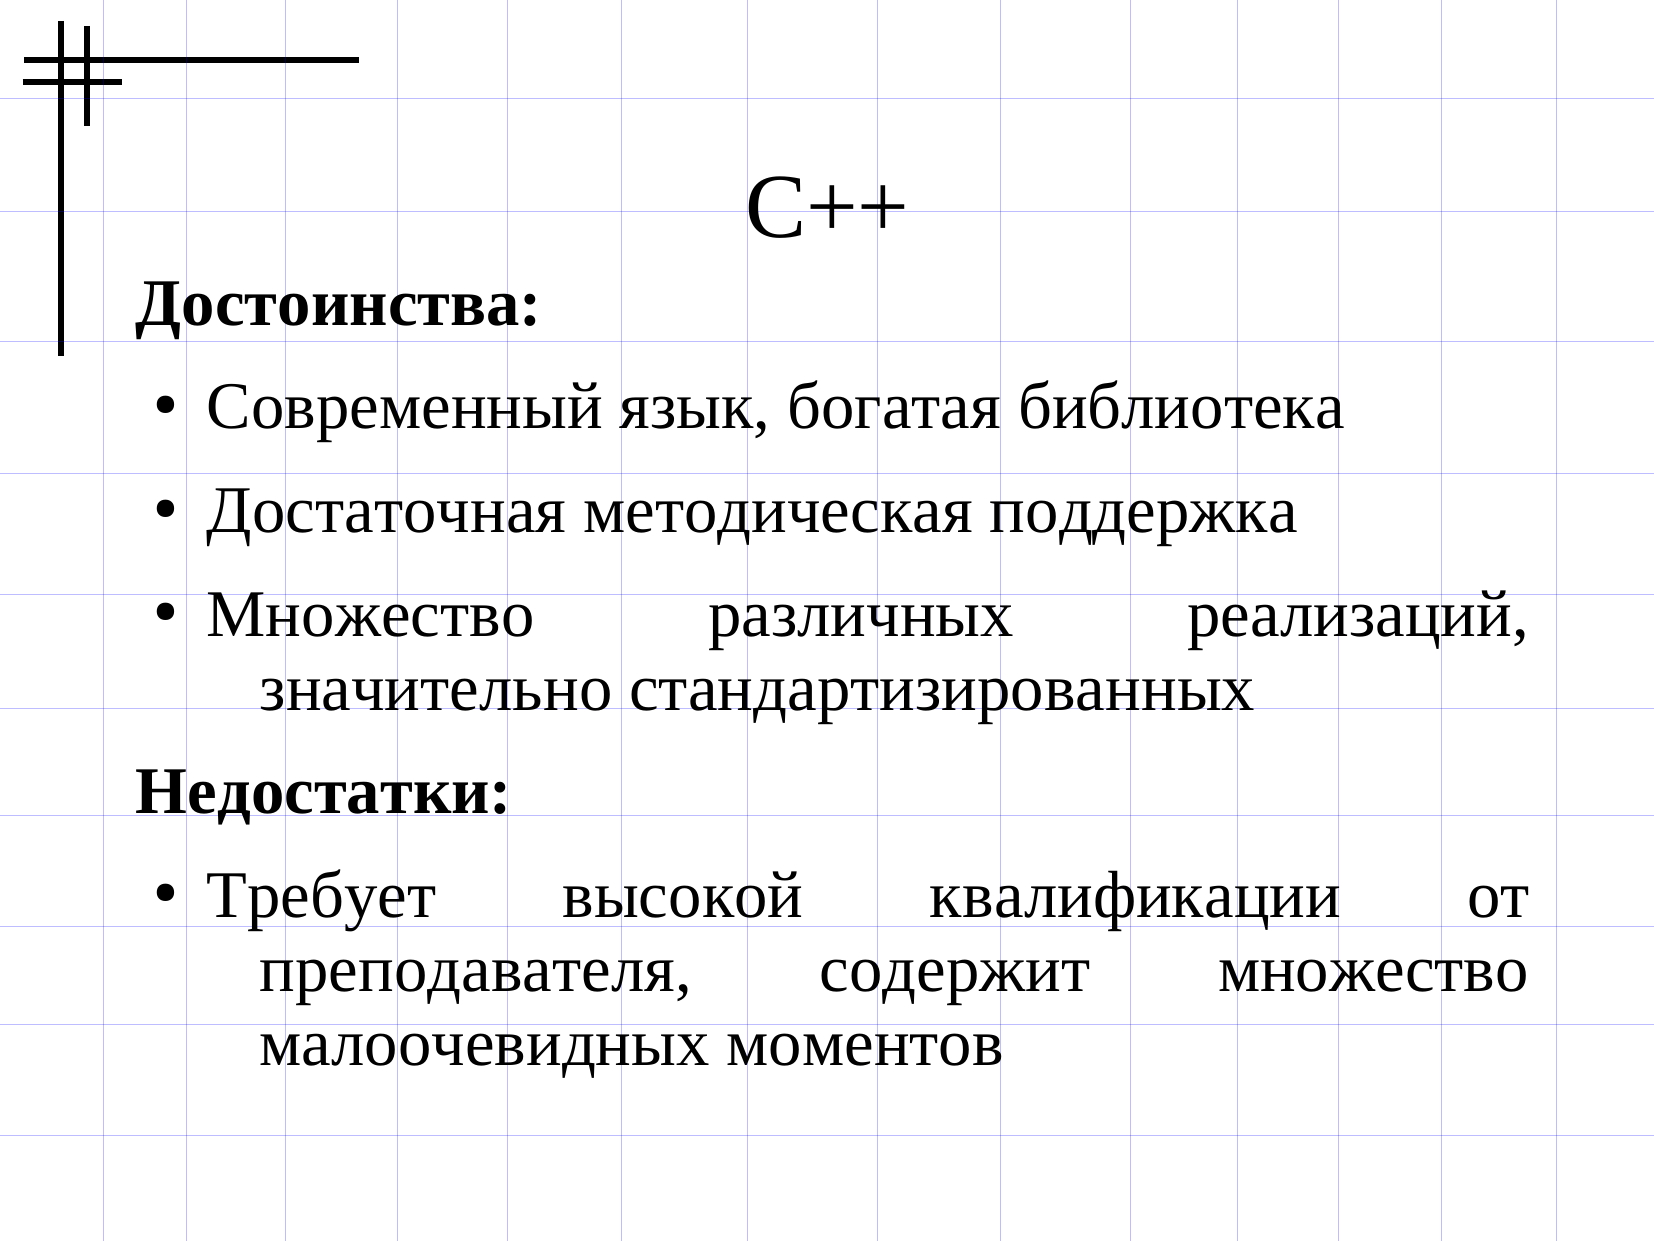

# С++
Достоинства:
Современный язык, богатая библиотека
Достаточная методическая поддержка
Множество различных реализаций, значительно стандартизированных
Недостатки:
Требует высокой квалификации от преподавателя, содержит множество малоочевидных моментов